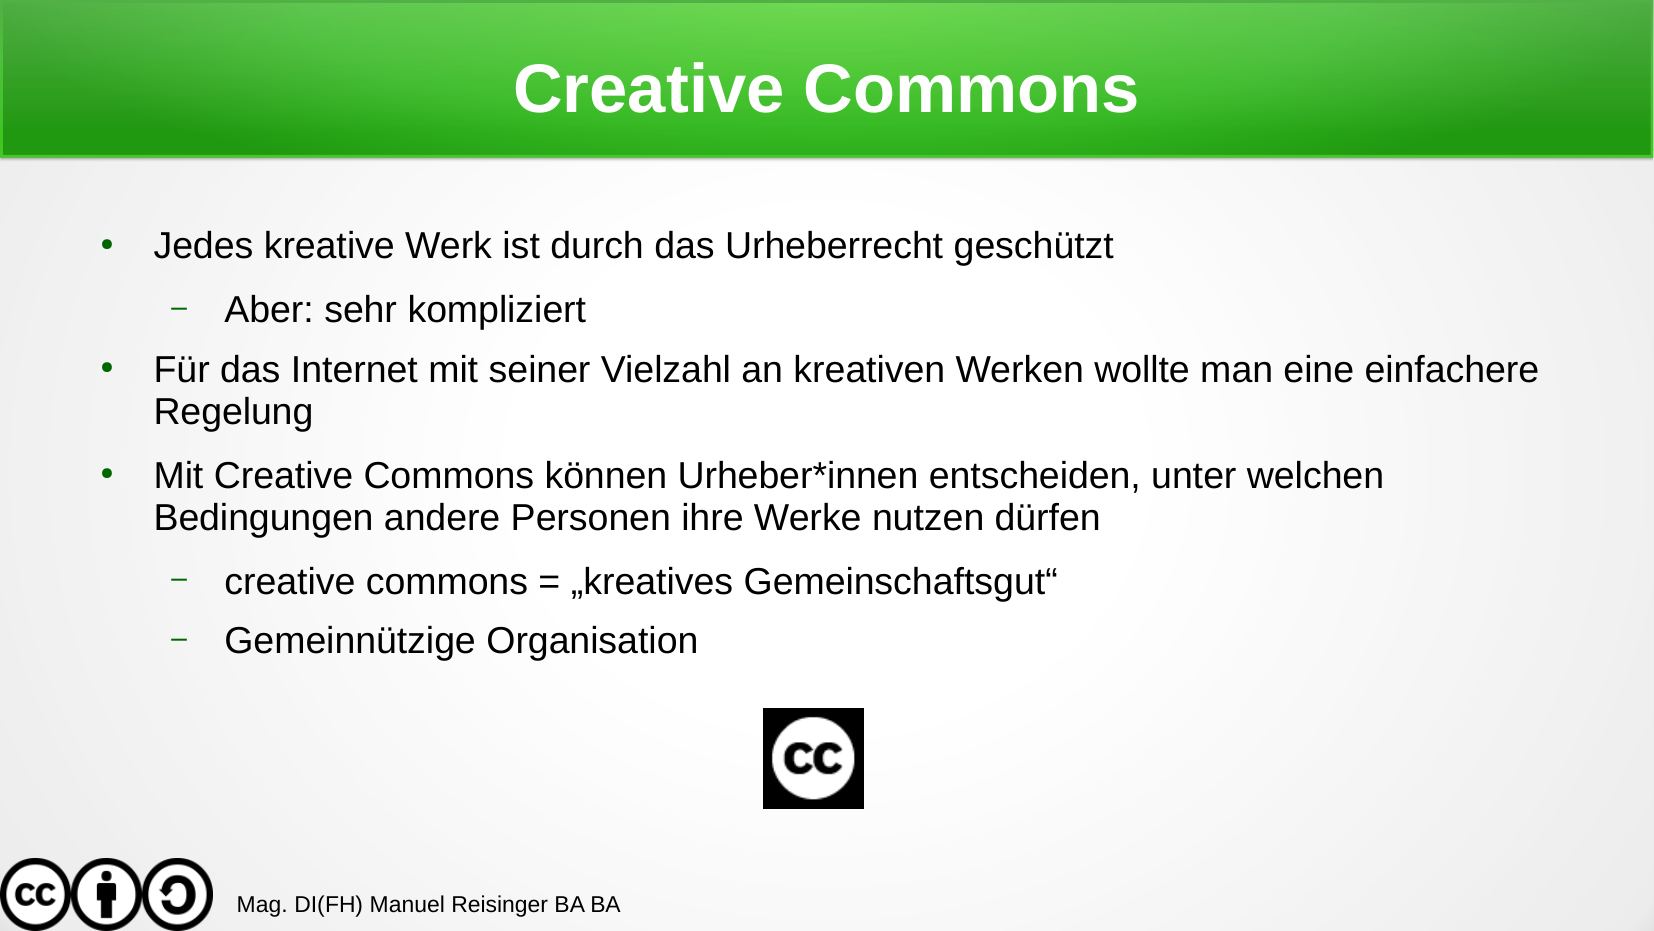

# Creative Commons
Jedes kreative Werk ist durch das Urheberrecht geschützt
Aber: sehr kompliziert
Für das Internet mit seiner Vielzahl an kreativen Werken wollte man eine einfachere Regelung
Mit Creative Commons können Urheber*innen entscheiden, unter welchen Bedingungen andere Personen ihre Werke nutzen dürfen
creative commons = „kreatives Gemeinschaftsgut“
Gemeinnützige Organisation